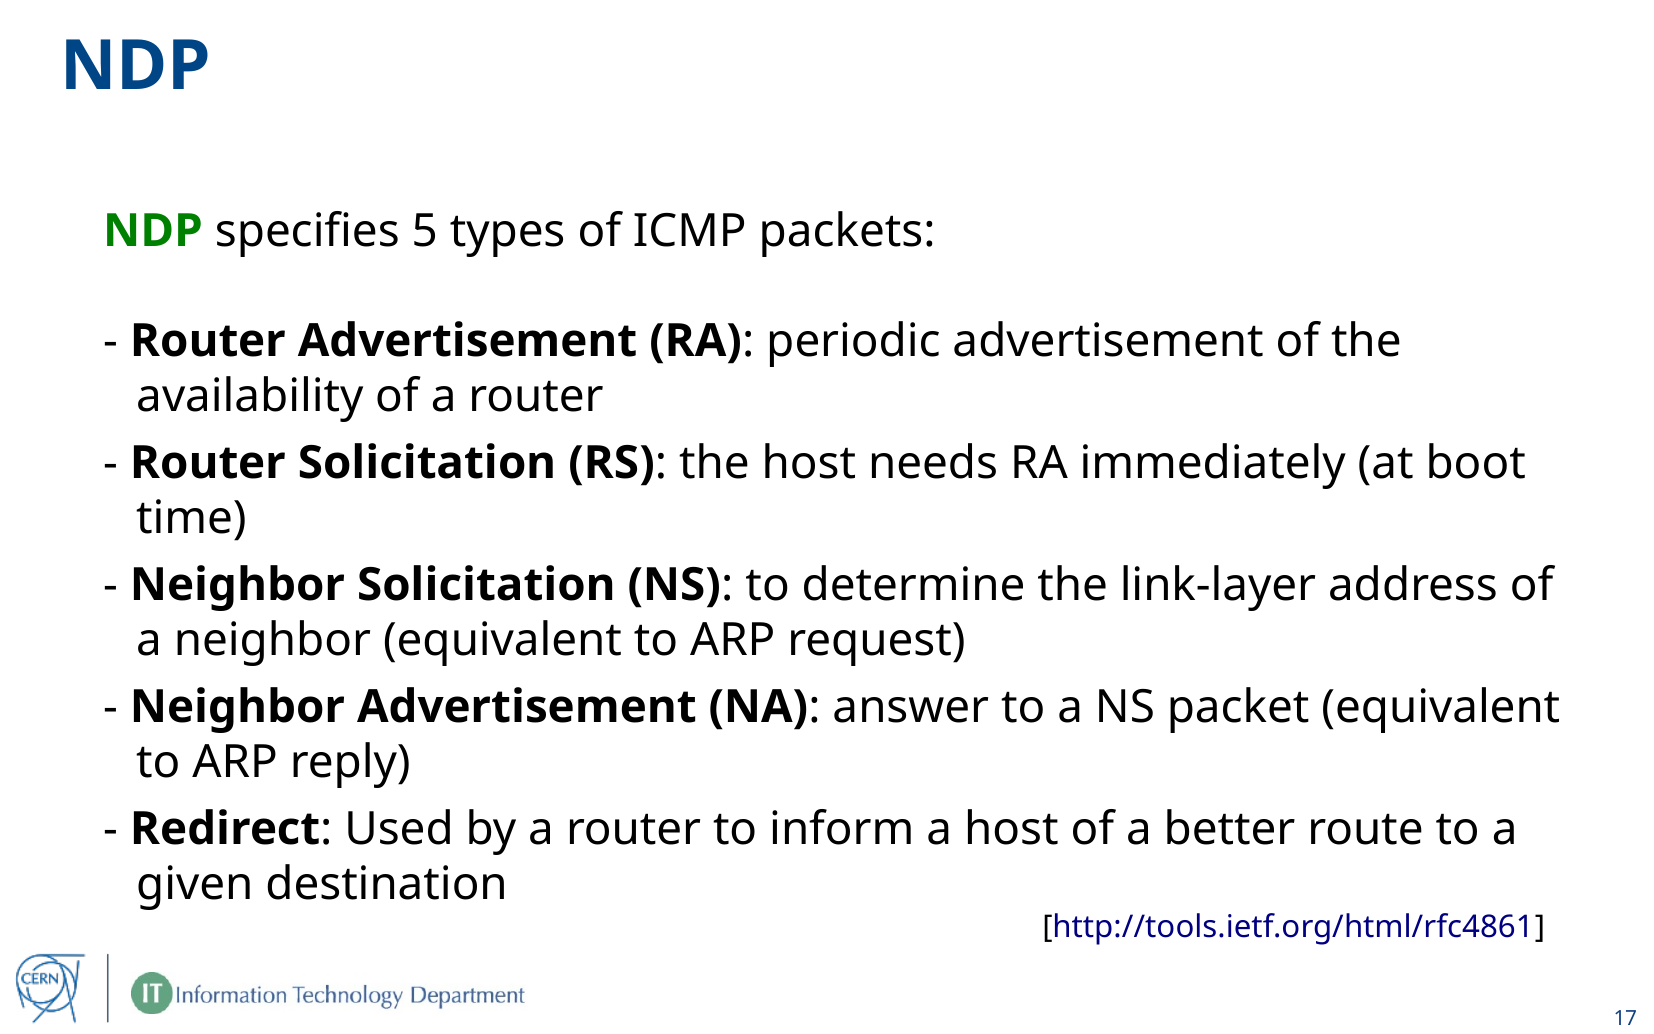

# NDP
NDP specifies 5 types of ICMP packets:
- Router Advertisement (RA): periodic advertisement of the availability of a router
- Router Solicitation (RS): the host needs RA immediately (at boot time)
- Neighbor Solicitation (NS): to determine the link-layer address of a neighbor (equivalent to ARP request)
- Neighbor Advertisement (NA): answer to a NS packet (equivalent to ARP reply)
- Redirect: Used by a router to inform a host of a better route to a given destination
[http://tools.ietf.org/html/rfc4861]